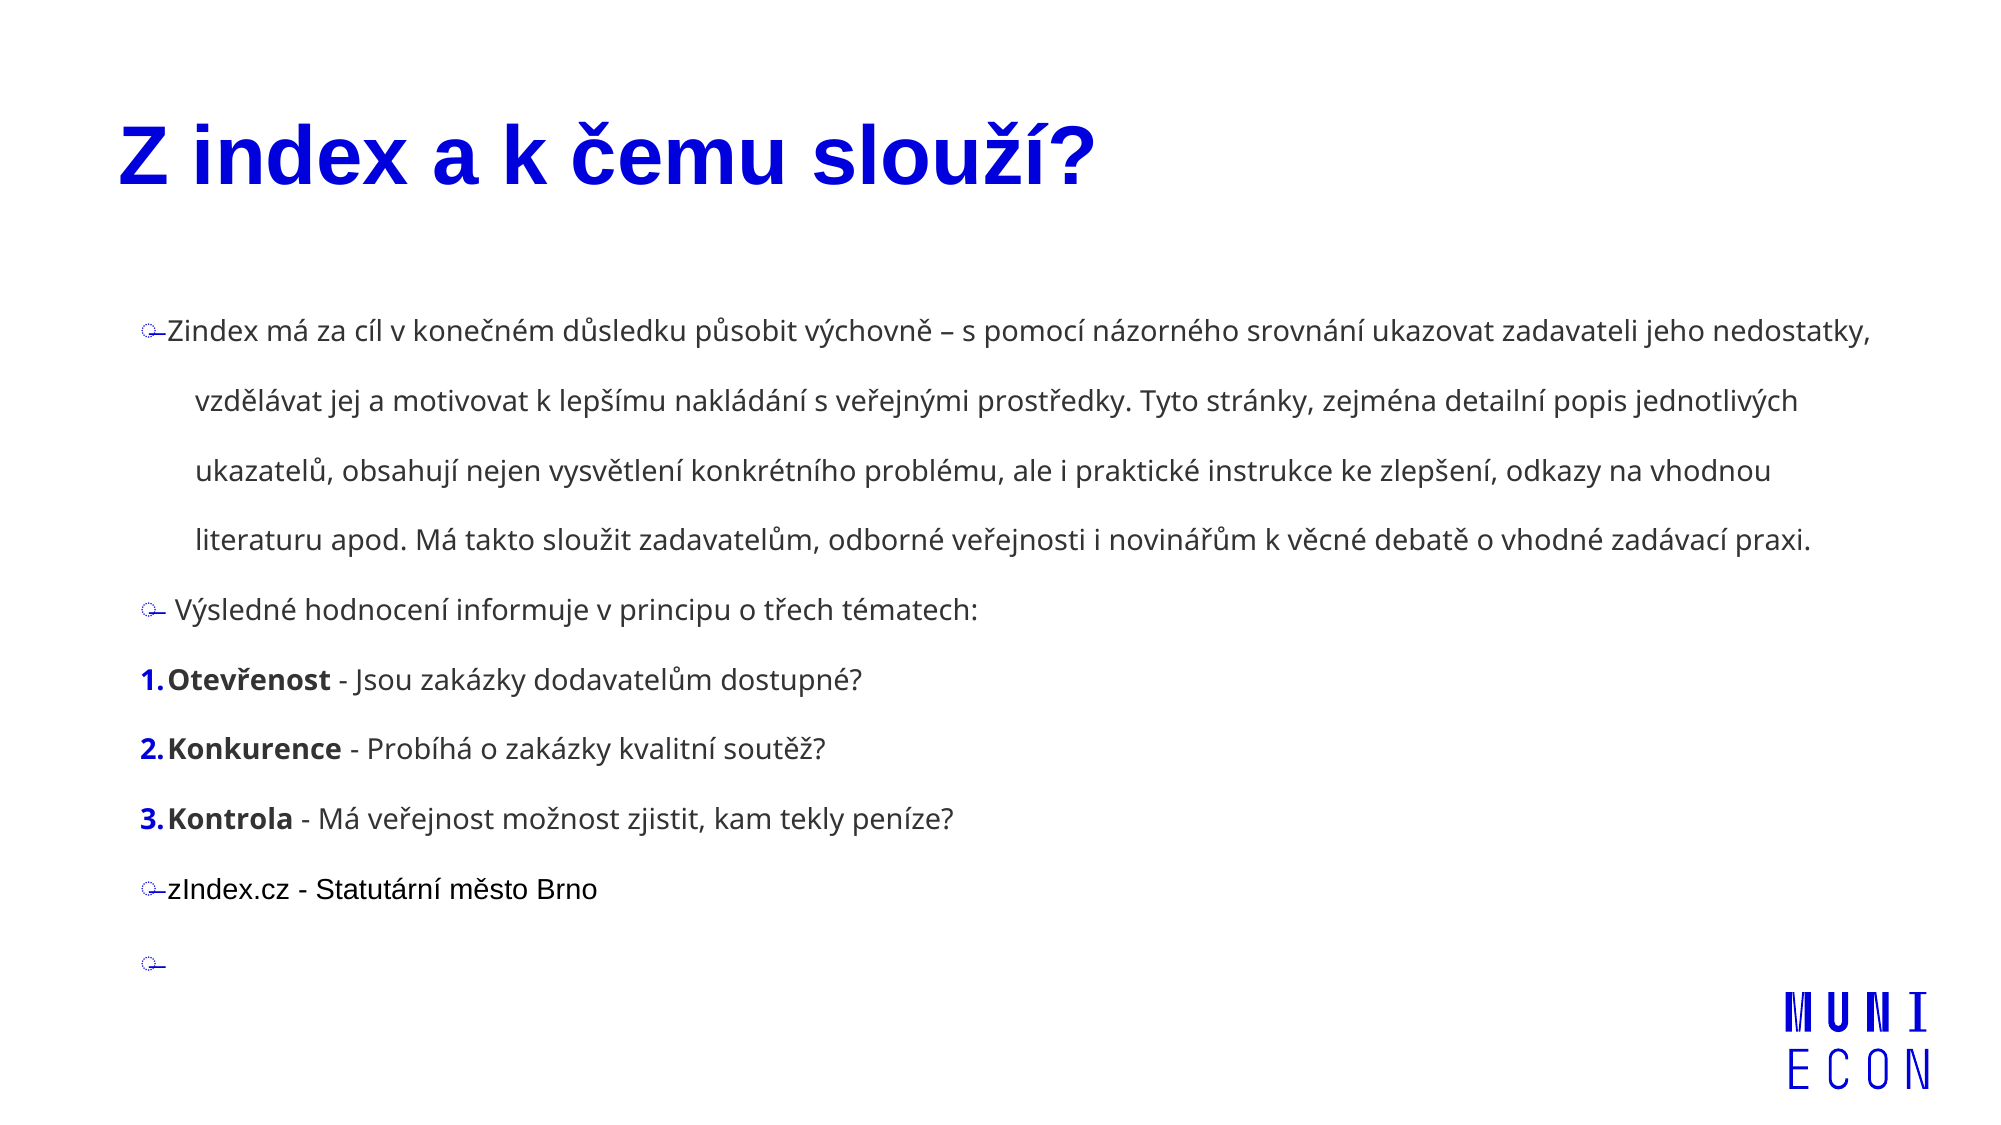

# Z index a k čemu slouží?
Zindex má za cíl v konečném důsledku působit výchovně – s pomocí názorného srovnání ukazovat zadavateli jeho nedostatky, vzdělávat jej a motivovat k lepšímu nakládání s veřejnými prostředky. Tyto stránky, zejména detailní popis jednotlivých ukazatelů, obsahují nejen vysvětlení konkrétního problému, ale i praktické instrukce ke zlepšení, odkazy na vhodnou literaturu apod. Má takto sloužit zadavatelům, odborné veřejnosti i novinářům k věcné debatě o vhodné zadávací praxi.
 Výsledné hodnocení informuje v principu o třech tématech:
Otevřenost - Jsou zakázky dodavatelům dostupné?
Konkurence - Probíhá o zakázky kvalitní soutěž?
Kontrola - Má veřejnost možnost zjistit, kam tekly peníze?
zIndex.cz - Statutární město Brno